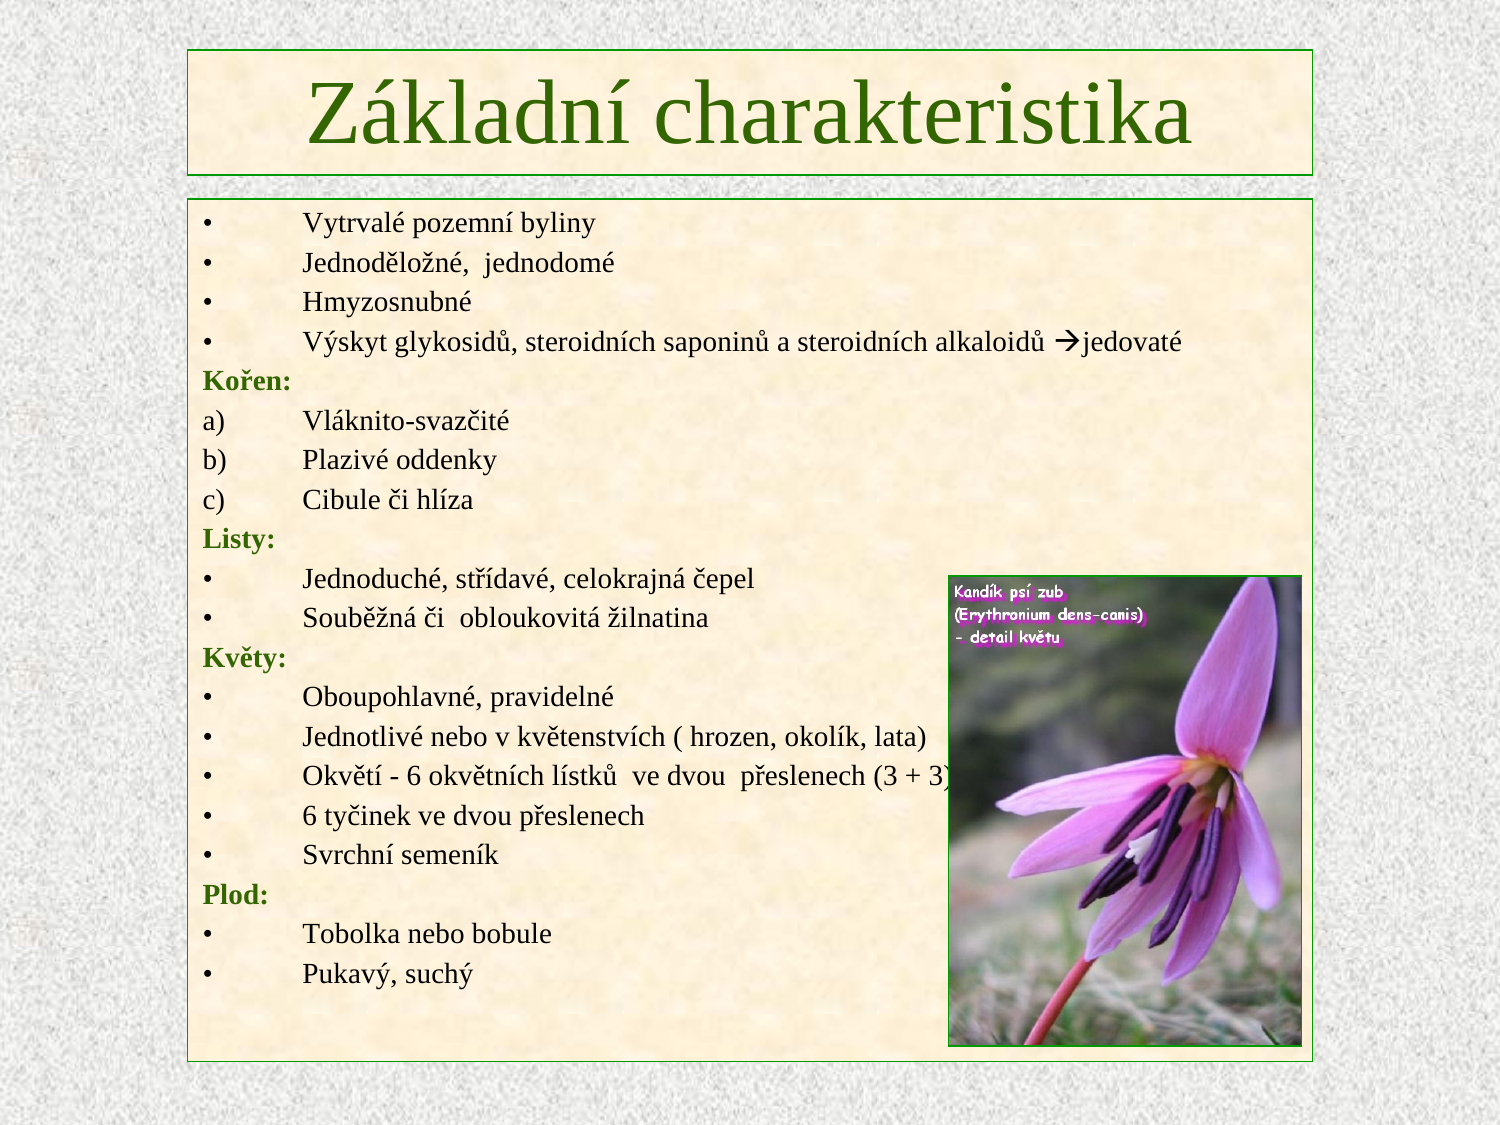

# Základní charakteristika
Vytrvalé pozemní byliny
Jednoděložné, jednodomé
Hmyzosnubné
Výskyt glykosidů, steroidních saponinů a steroidních alkaloidů jedovaté
Kořen:
Vláknito-svazčité
Plazivé oddenky
Cibule či hlíza
Listy:
Jednoduché, střídavé, celokrajná čepel
Souběžná či obloukovitá žilnatina
Květy:
Oboupohlavné, pravidelné
Jednotlivé nebo v květenstvích ( hrozen, okolík, lata)
Okvětí - 6 okvětních lístků ve dvou přeslenech (3 + 3)
6 tyčinek ve dvou přeslenech
Svrchní semeník
Plod:
Tobolka nebo bobule
Pukavý, suchý